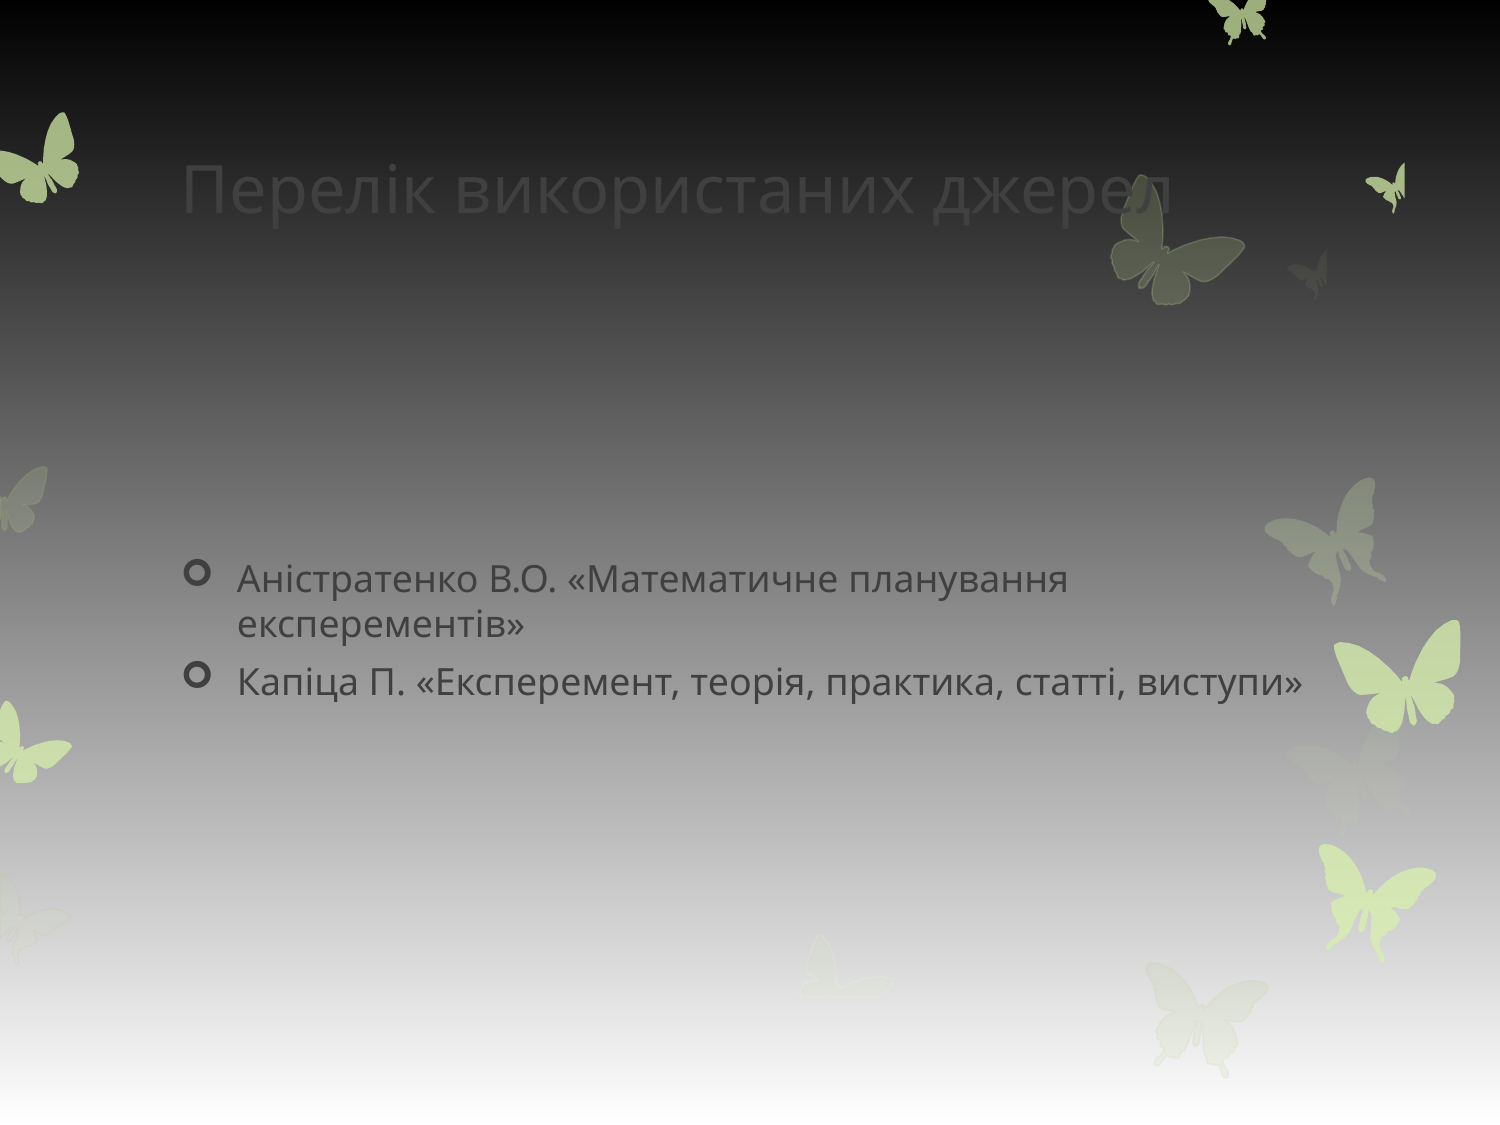

# Перелік використаних джерел
Аністратенко В.О. «Математичне планування експерементів»
Капіца П. «Експеремент, теорія, практика, статті, виступи»